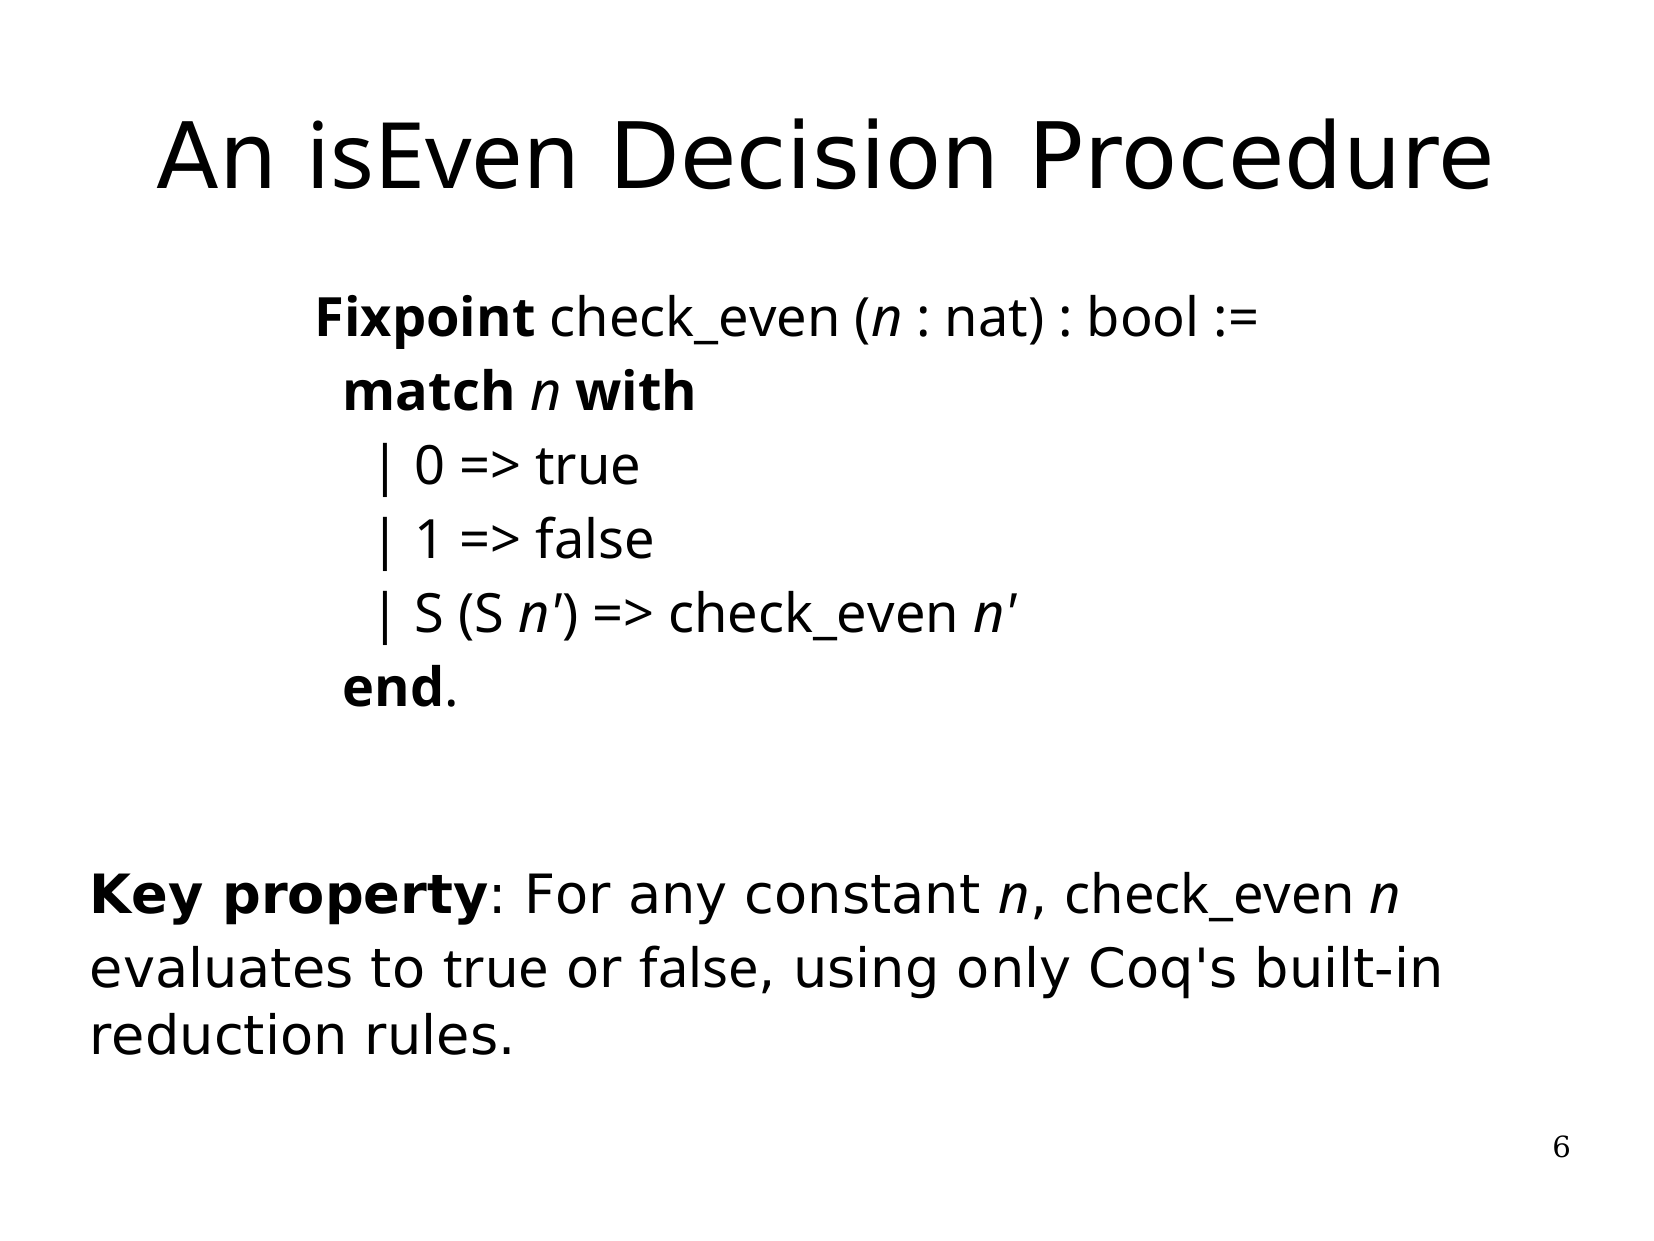

# An isEven Decision Procedure
Fixpoint check_even (n : nat) : bool :=
 match n with
 | 0 => true
 | 1 => false
 | S (S n') => check_even n'
 end.
Key property: For any constant n, check_even n evaluates to true or false, using only Coq's built-in reduction rules.
6